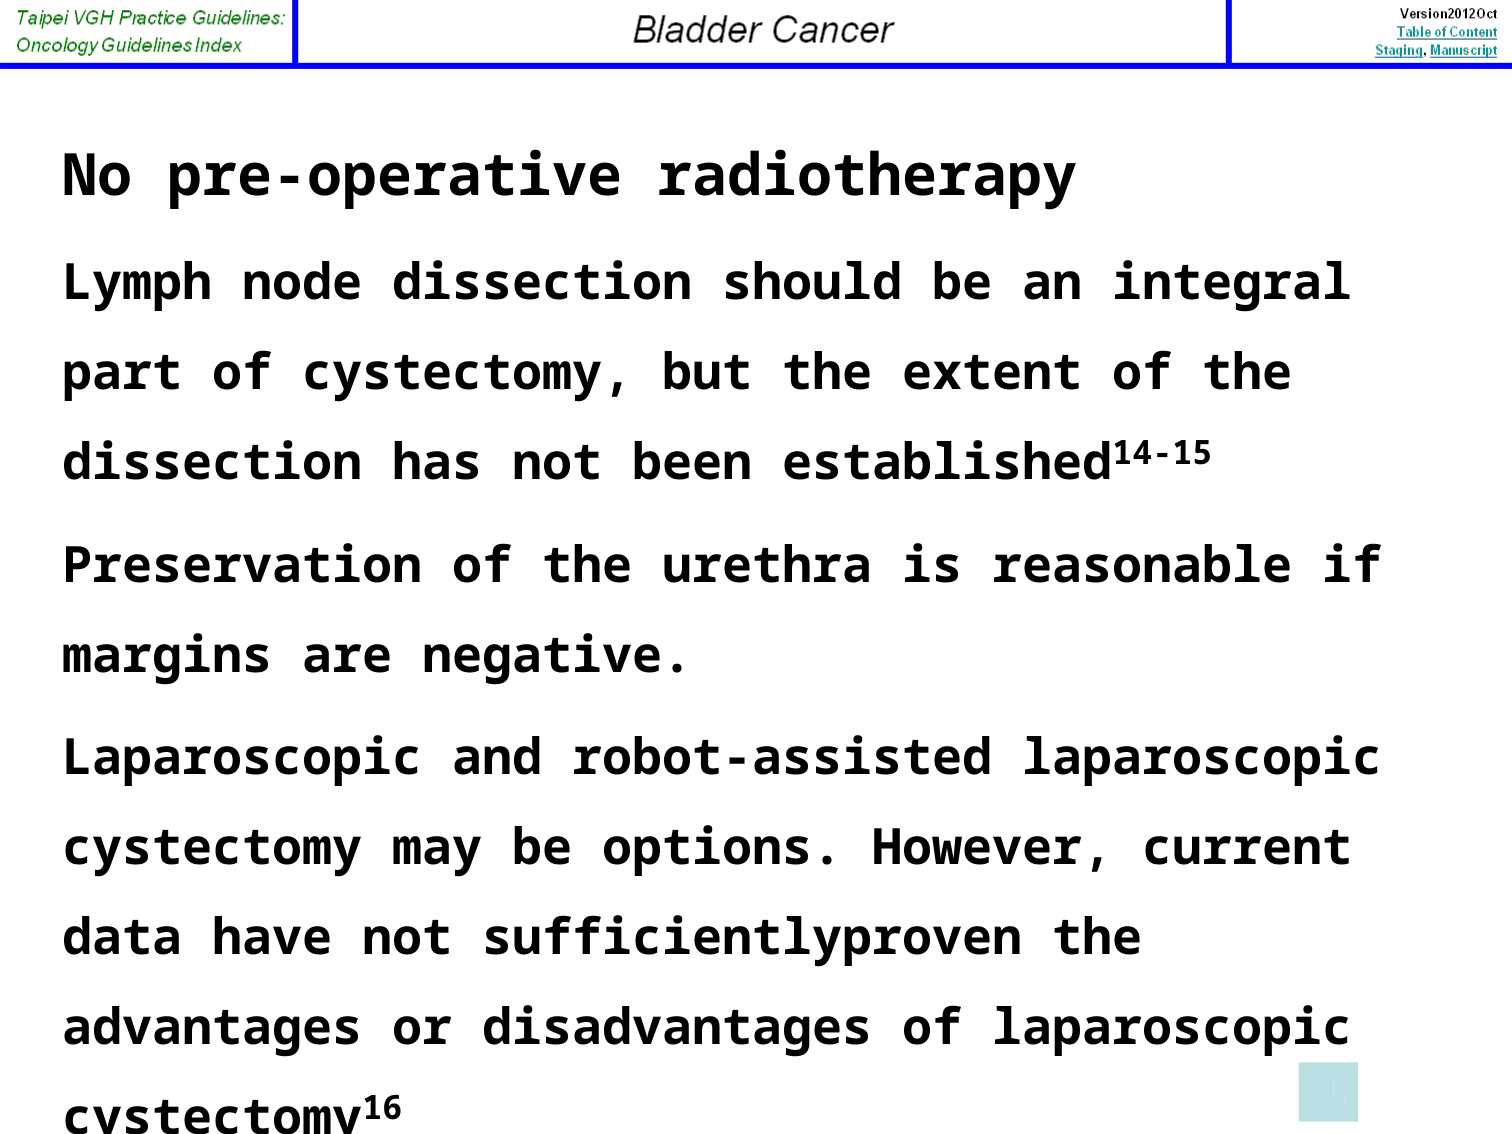

# No pre-operative radiotherapy
Lymph node dissection should be an integral part of cystectomy, but the extent of the dissection has not been established14-15
Preservation of the urethra is reasonable if margins are negative.
Laparoscopic and robot-assisted laparoscopic cystectomy may be options. However, current data have not sufficientlyproven the advantages or disadvantages of laparoscopic cystectomy16